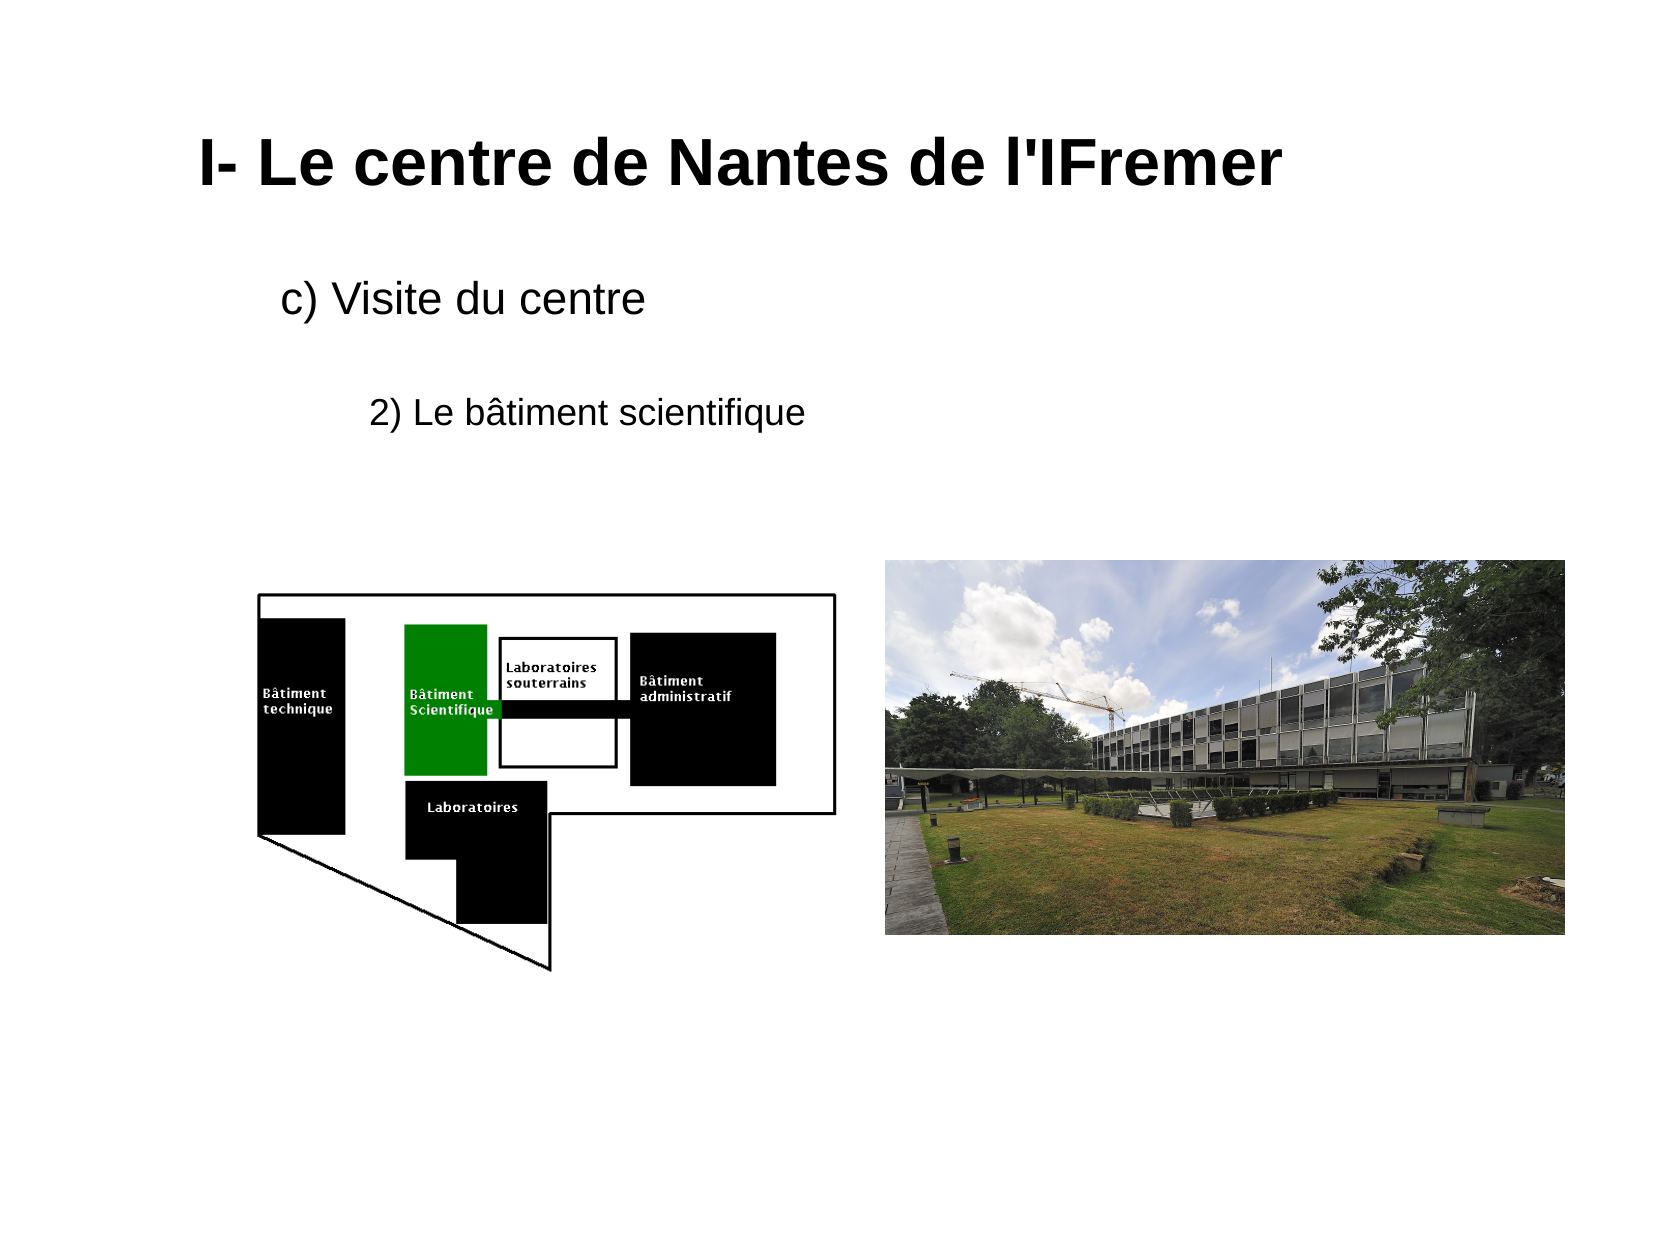

I- Le centre de Nantes de l'IFremer
c) Visite du centre
2) Le bâtiment scientifique